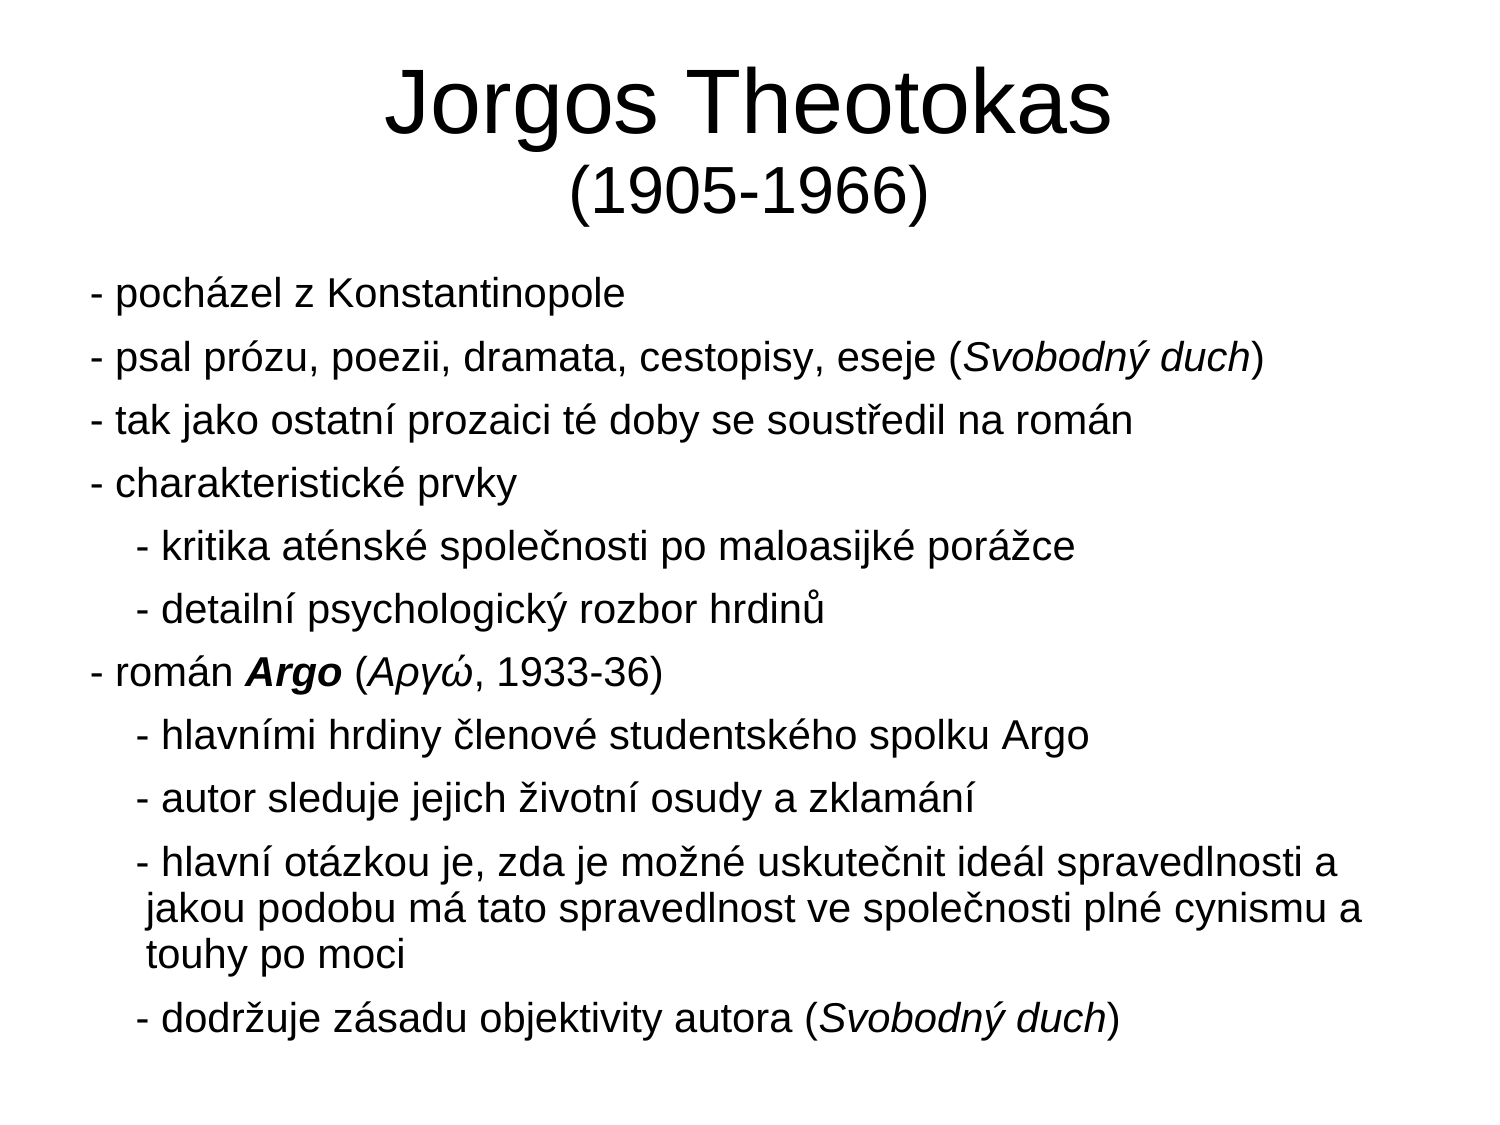

# Jorgos Theotokas (1905-1966)
- pocházel z Konstantinopole
- psal prózu, poezii, dramata, cestopisy, eseje (Svobodný duch)
- tak jako ostatní prozaici té doby se soustředil na román
- charakteristické prvky
 - kritika aténské společnosti po maloasijké porážce
 - detailní psychologický rozbor hrdinů
- román Argo (Αργώ, 1933-36)
 - hlavními hrdiny členové studentského spolku Argo
 - autor sleduje jejich životní osudy a zklamání
 - hlavní otázkou je, zda je možné uskutečnit ideál spravedlnosti a jakou podobu má tato spravedlnost ve společnosti plné cynismu a touhy po moci
 - dodržuje zásadu objektivity autora (Svobodný duch)